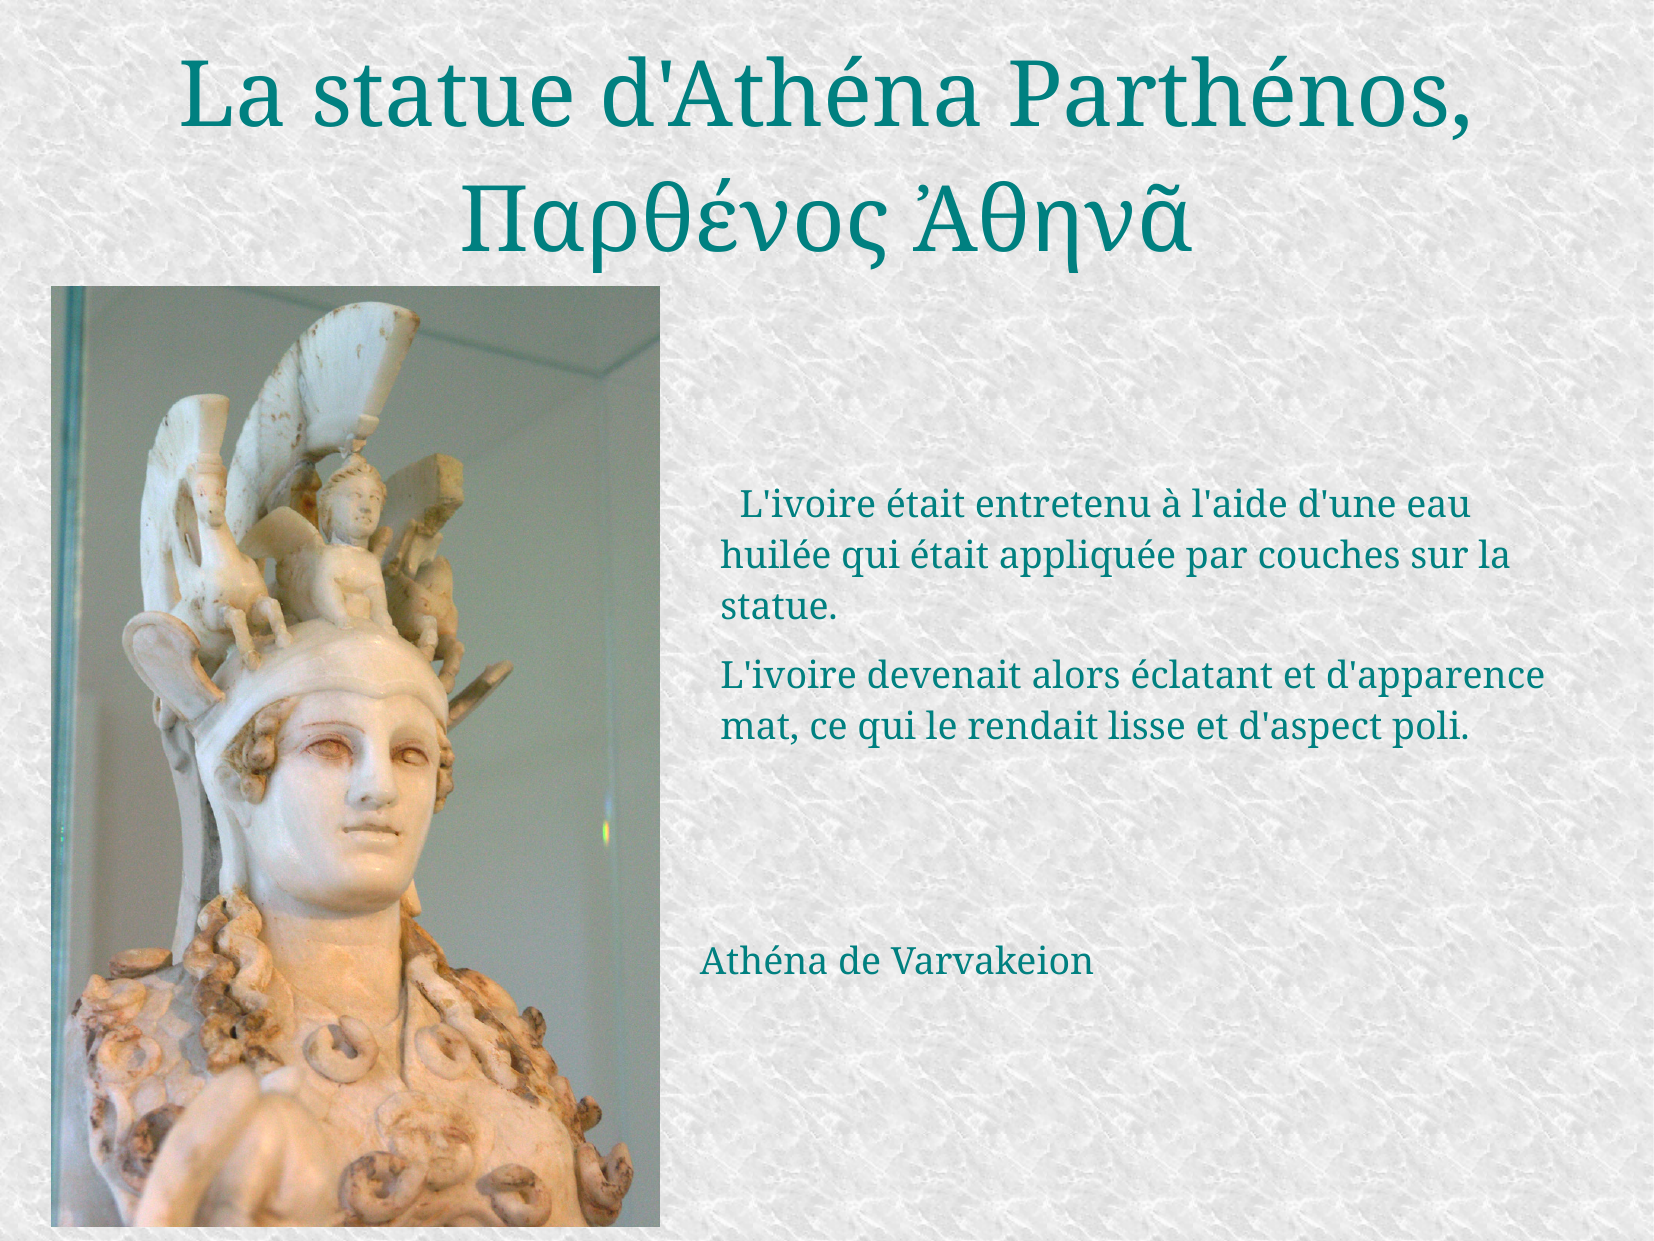

# La statue d'Athéna Parthénos, Παρθένος Ἀθηνᾶ
 L'ivoire était entretenu à l'aide d'une eau huilée qui était appliquée par couches sur la statue.
L'ivoire devenait alors éclatant et d'apparence mat, ce qui le rendait lisse et d'aspect poli.
Athéna de Varvakeion